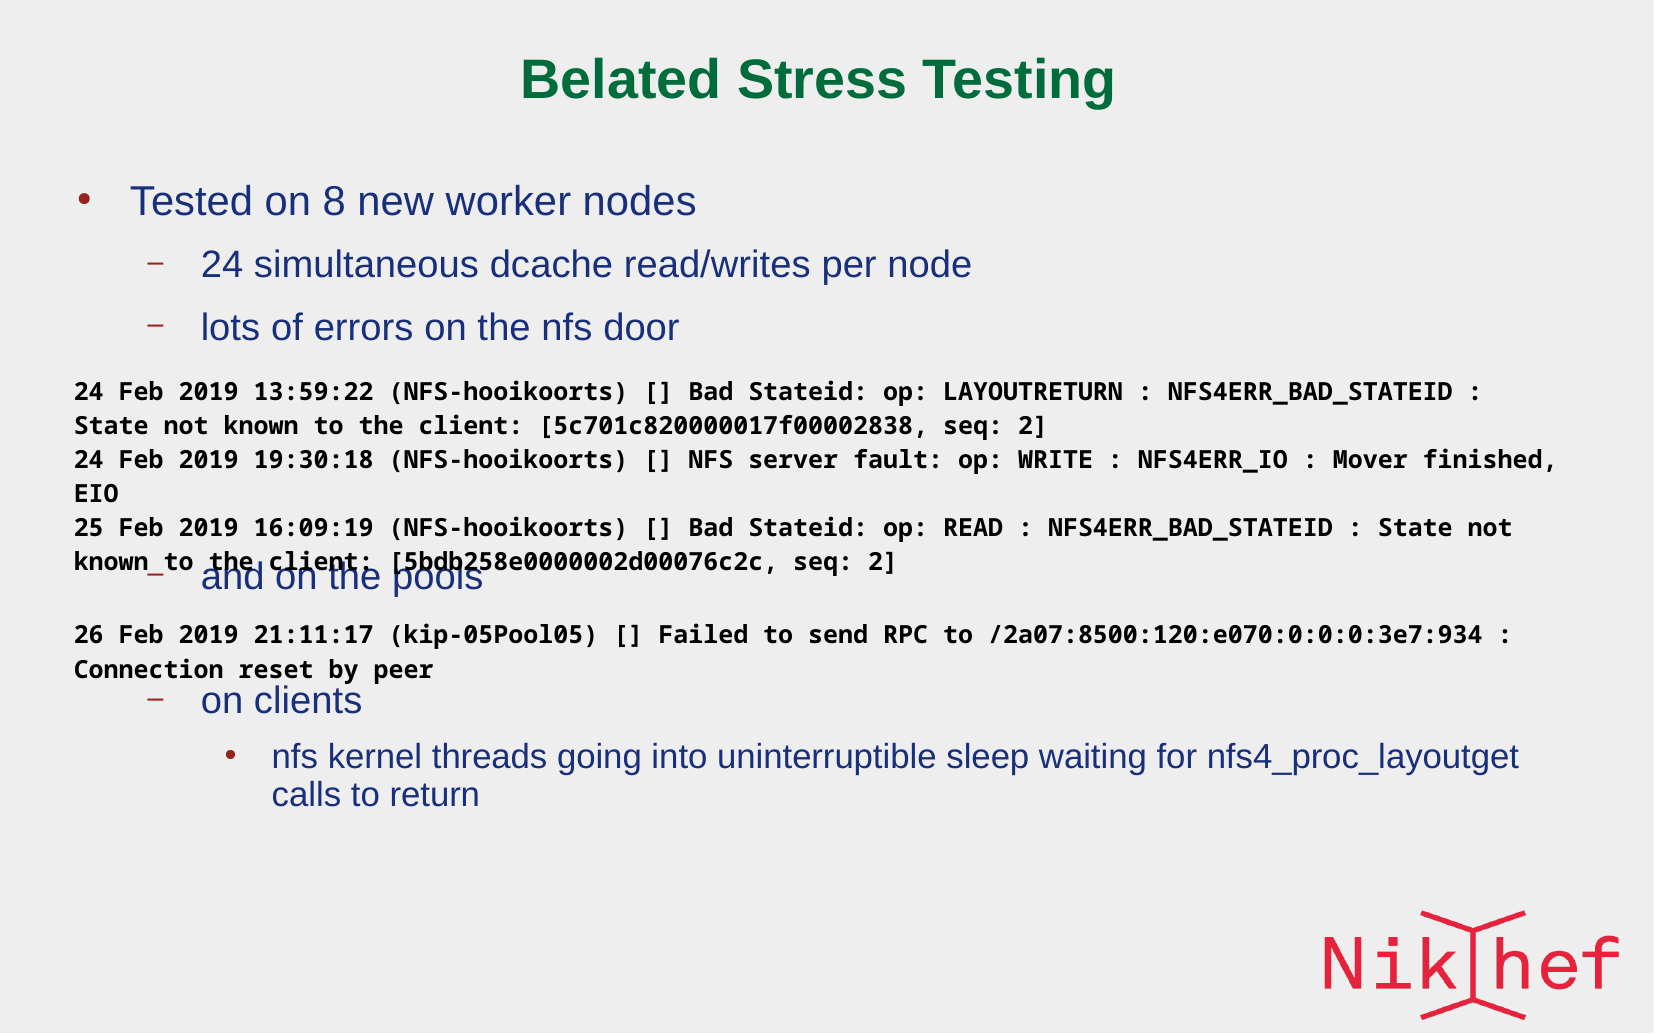

# Belated Stress Testing
Tested on 8 new worker nodes
24 simultaneous dcache read/writes per node
lots of errors on the nfs door
and on the pools
on clients
nfs kernel threads going into uninterruptible sleep waiting for nfs4_proc_layoutget calls to return
24 Feb 2019 13:59:22 (NFS-hooikoorts) [] Bad Stateid: op: LAYOUTRETURN : NFS4ERR_BAD_STATEID : State not known to the client: [5c701c820000017f00002838, seq: 2]
24 Feb 2019 19:30:18 (NFS-hooikoorts) [] NFS server fault: op: WRITE : NFS4ERR_IO : Mover finished, EIO
25 Feb 2019 16:09:19 (NFS-hooikoorts) [] Bad Stateid: op: READ : NFS4ERR_BAD_STATEID : State not known to the client: [5bdb258e0000002d00076c2c, seq: 2]
26 Feb 2019 21:11:17 (kip-05Pool05) [] Failed to send RPC to /2a07:8500:120:e070:0:0:0:3e7:934 : Connection reset by peer